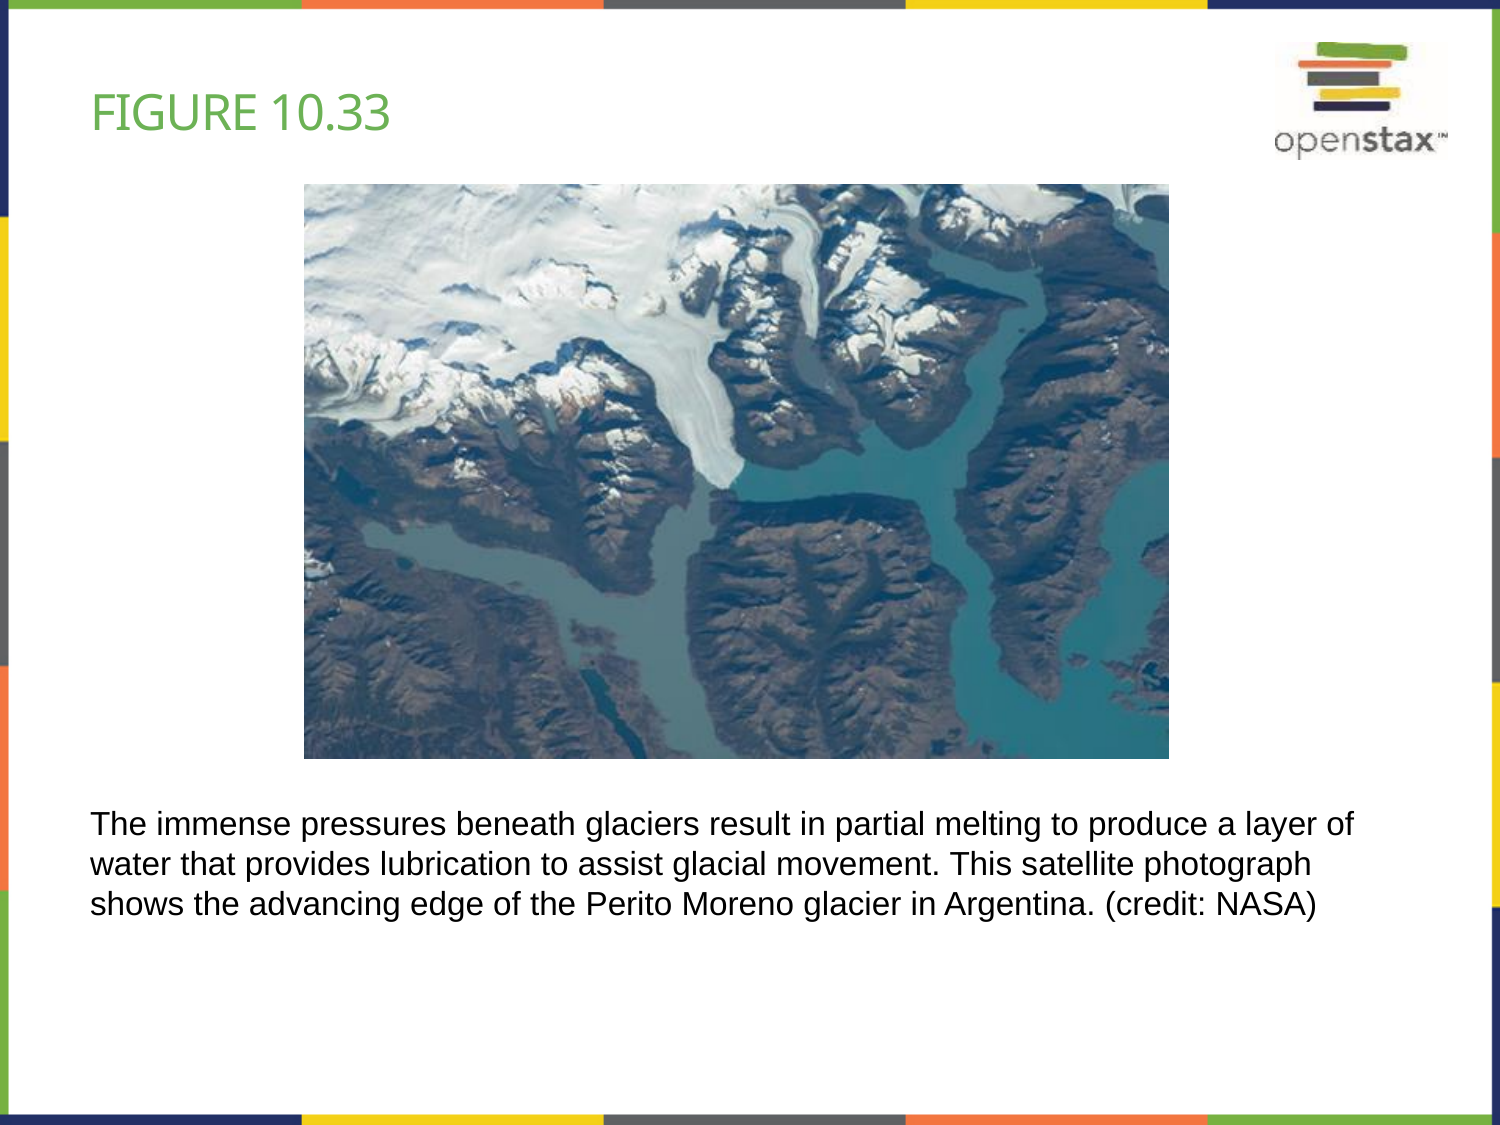

# Figure 10.33
The immense pressures beneath glaciers result in partial melting to produce a layer of water that provides lubrication to assist glacial movement. This satellite photograph shows the advancing edge of the Perito Moreno glacier in Argentina. (credit: NASA)